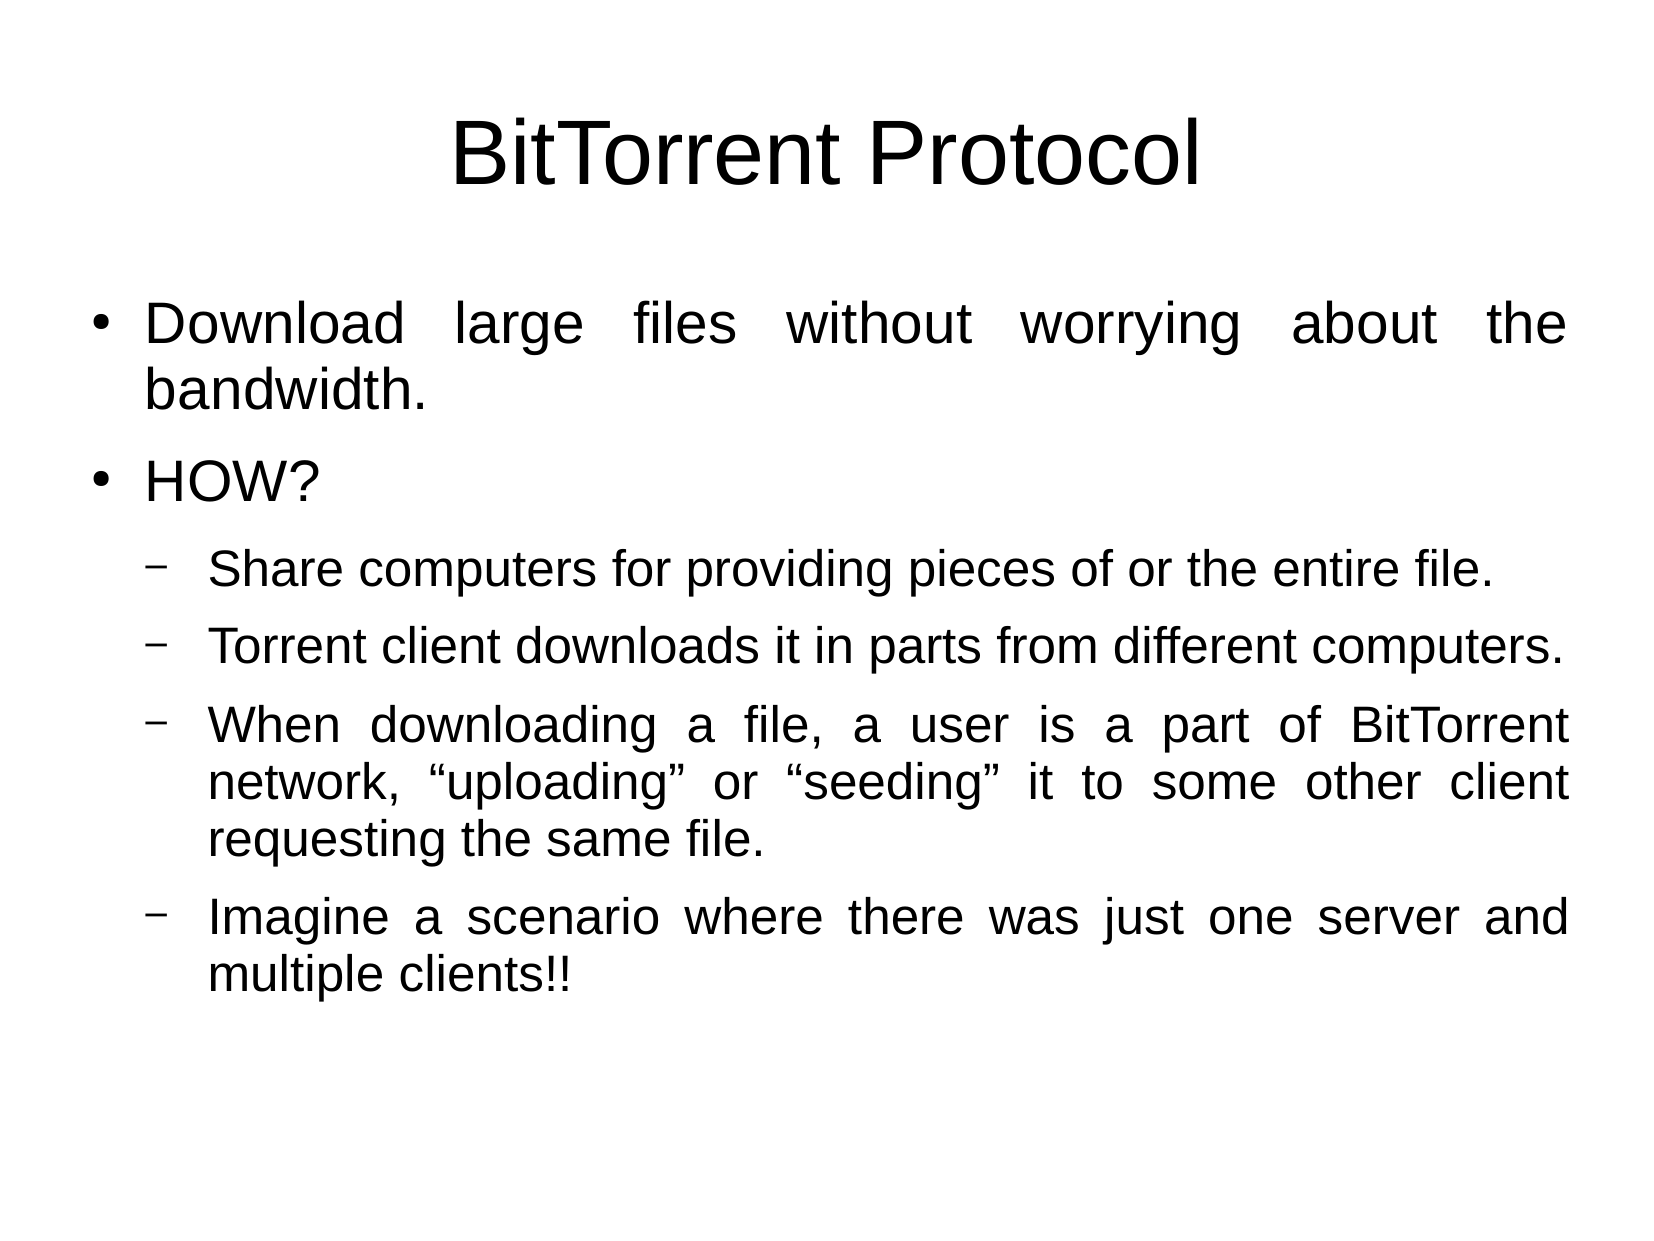

# BitTorrent Protocol
Download large files without worrying about the bandwidth.
HOW?
Share computers for providing pieces of or the entire file.
Torrent client downloads it in parts from different computers.
When downloading a file, a user is a part of BitTorrent network, “uploading” or “seeding” it to some other client requesting the same file.
Imagine a scenario where there was just one server and multiple clients!!